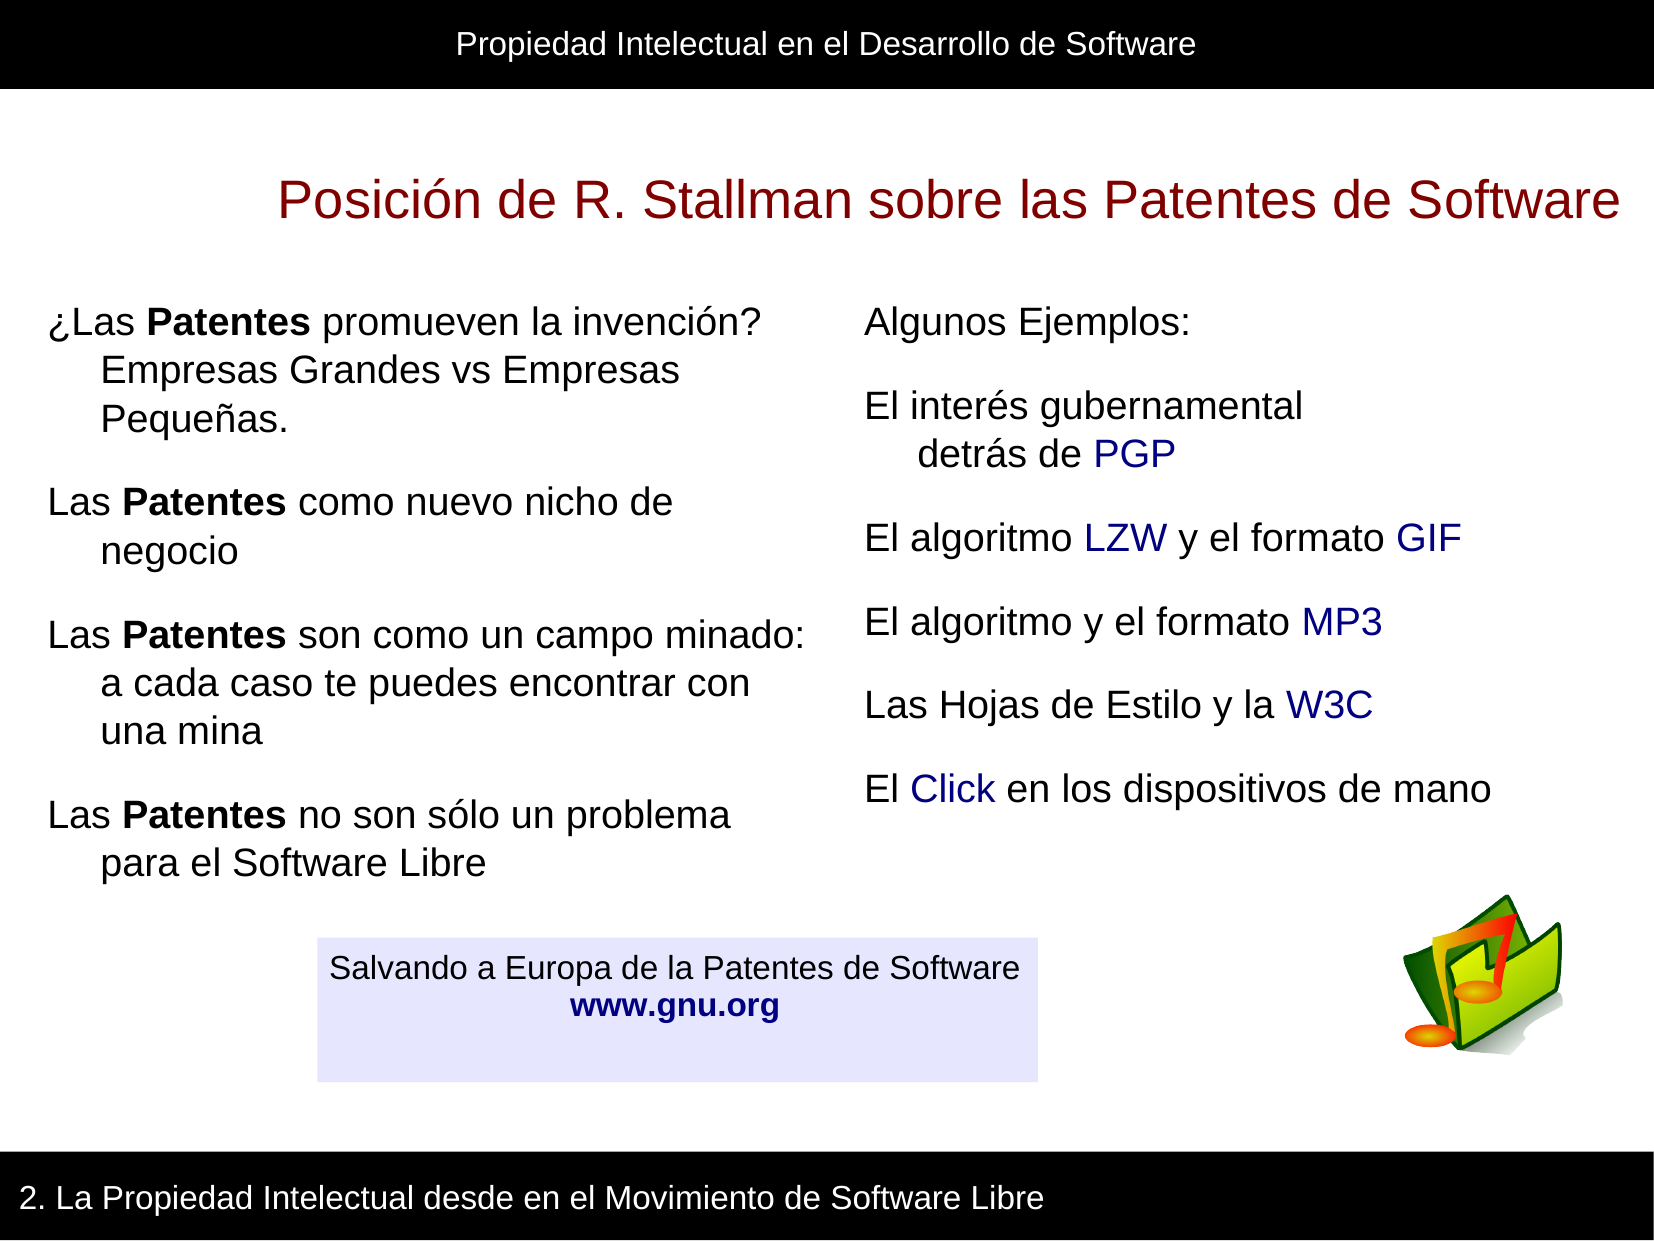

# Posición de R. Stallman sobre las Patentes de Software
¿Las Patentes promueven la invención? Empresas Grandes vs Empresas Pequeñas.
Las Patentes como nuevo nicho de negocio
Las Patentes son como un campo minado: a cada caso te puedes encontrar con una mina
Las Patentes no son sólo un problema para el Software Libre
Algunos Ejemplos:
El interés gubernamental
detrás de PGP
El algoritmo LZW y el formato GIF
El algoritmo y el formato MP3
Las Hojas de Estilo y la W3C
El Click en los dispositivos de mano
Salvando a Europa de la Patentes de Software
www.gnu.org
2. La Propiedad Intelectual desde en el Movimiento de Software Libre